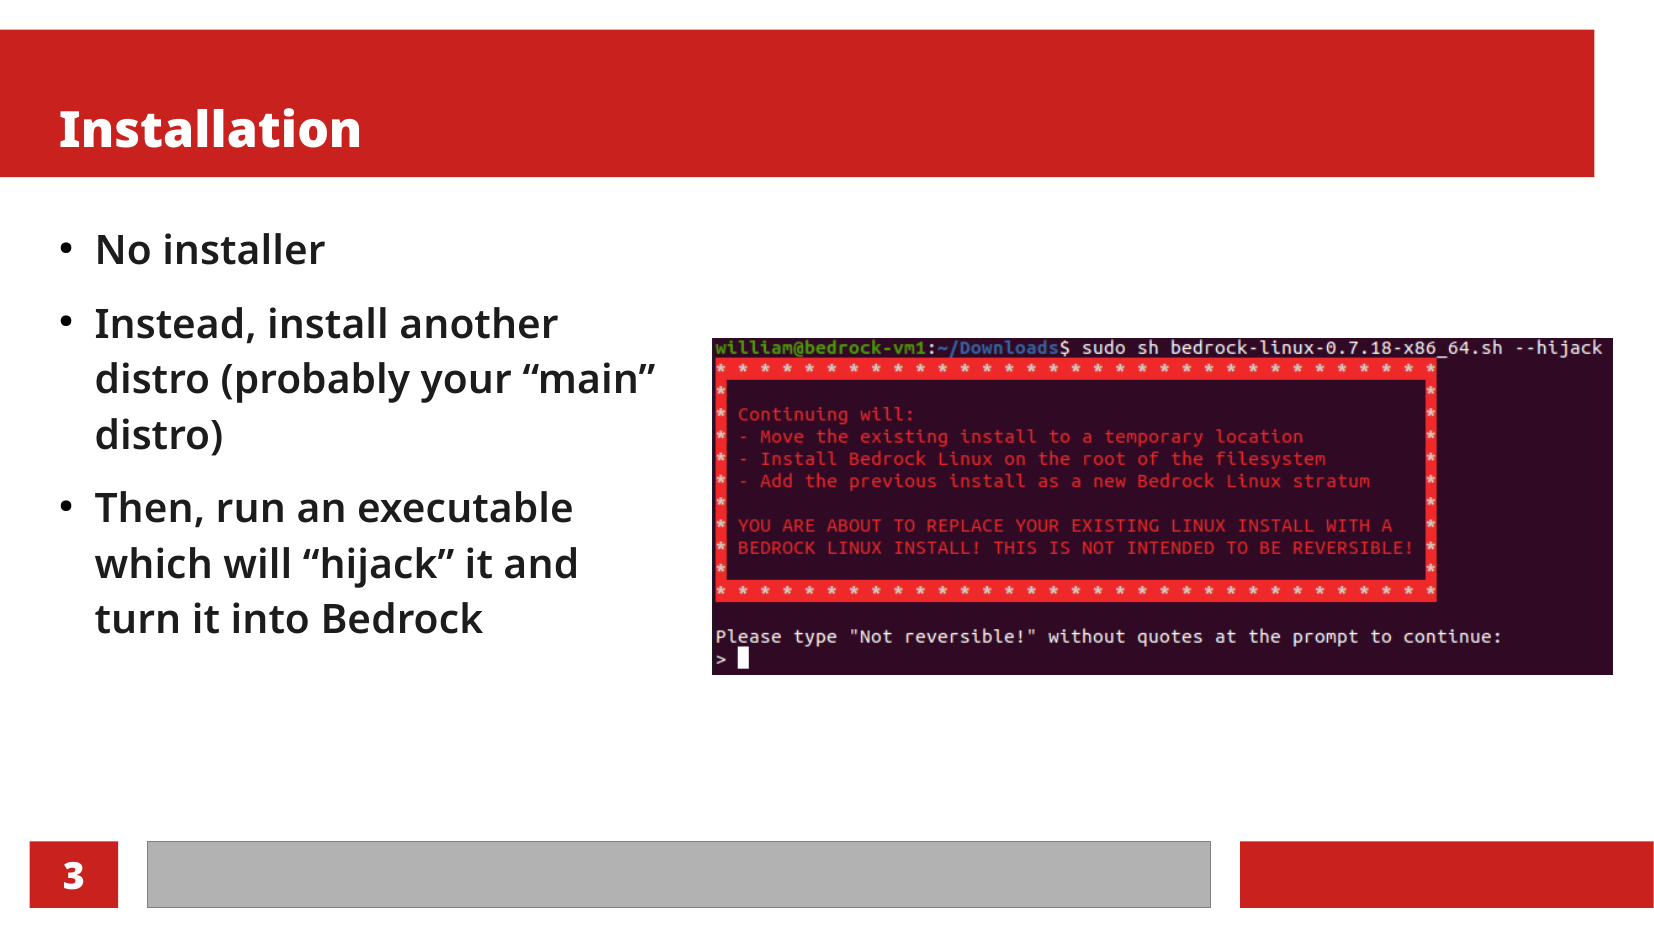

# Installation
No installer
Instead, install another distro (probably your “main” distro)
Then, run an executable which will “hijack” it and turn it into Bedrock
3